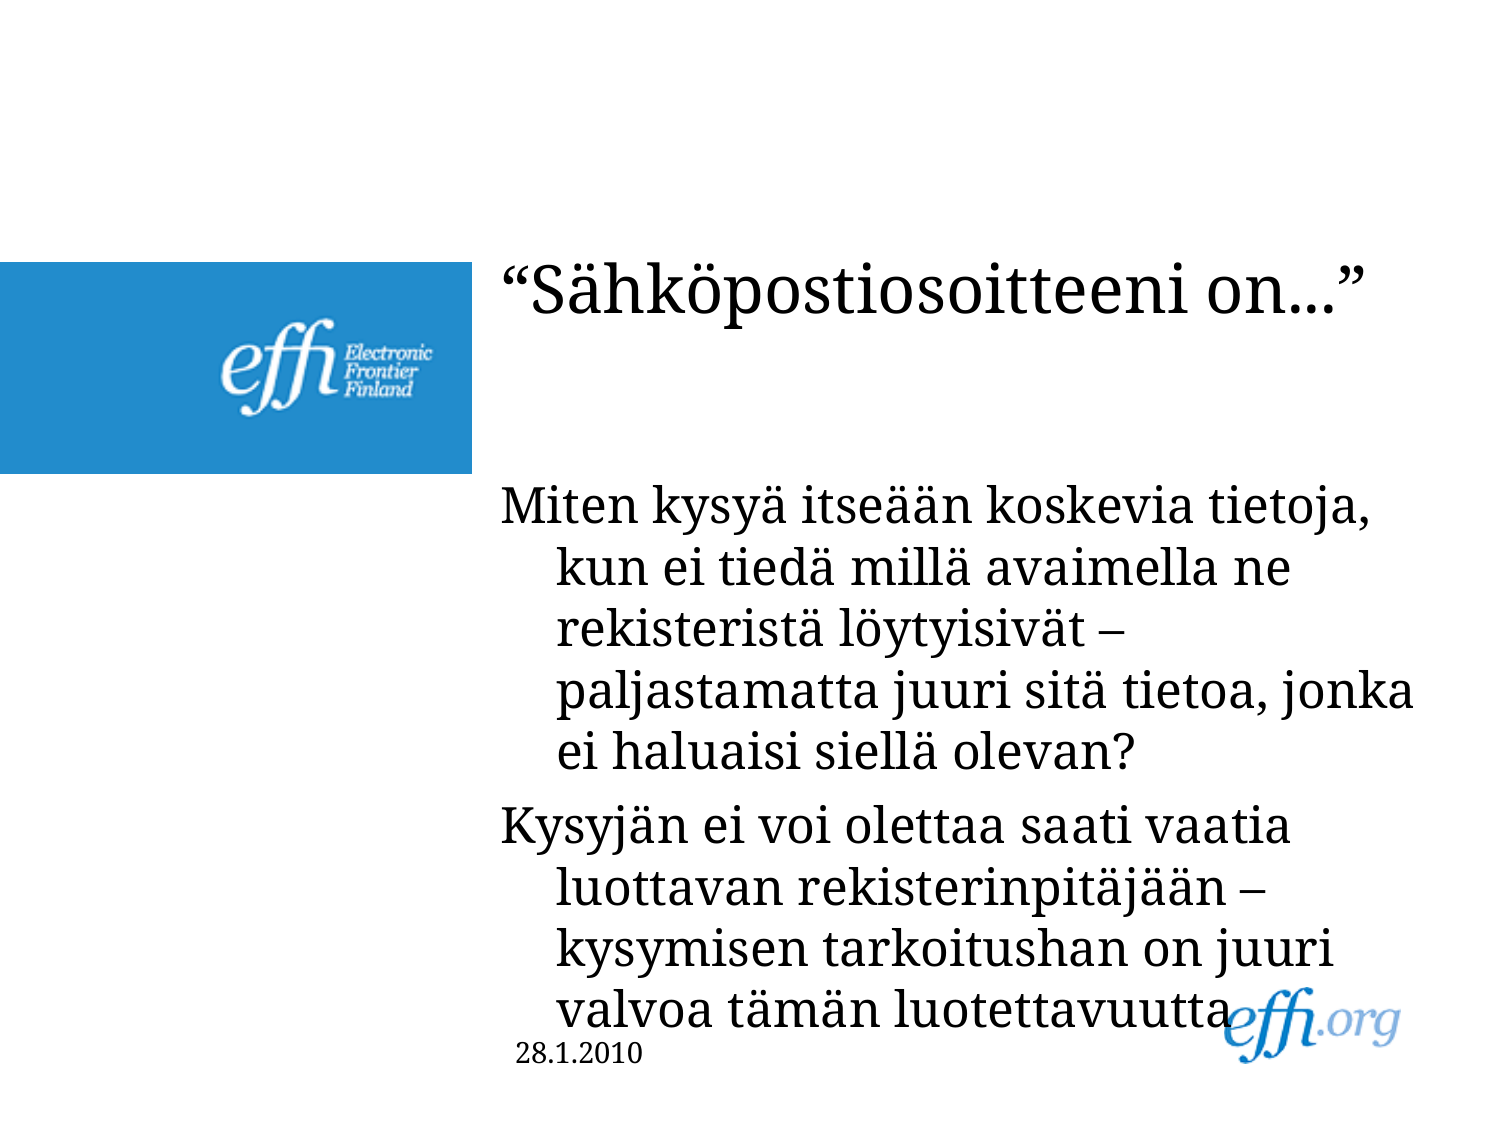

# “Sähköpostiosoitteeni on...”
Miten kysyä itseään koskevia tietoja, kun ei tiedä millä avaimella ne rekisteristä löytyisivät – paljastamatta juuri sitä tietoa, jonka ei haluaisi siellä olevan?
Kysyjän ei voi olettaa saati vaatia luottavan rekisterinpitäjään – kysymisen tarkoitushan on juuri valvoa tämän luotettavuutta